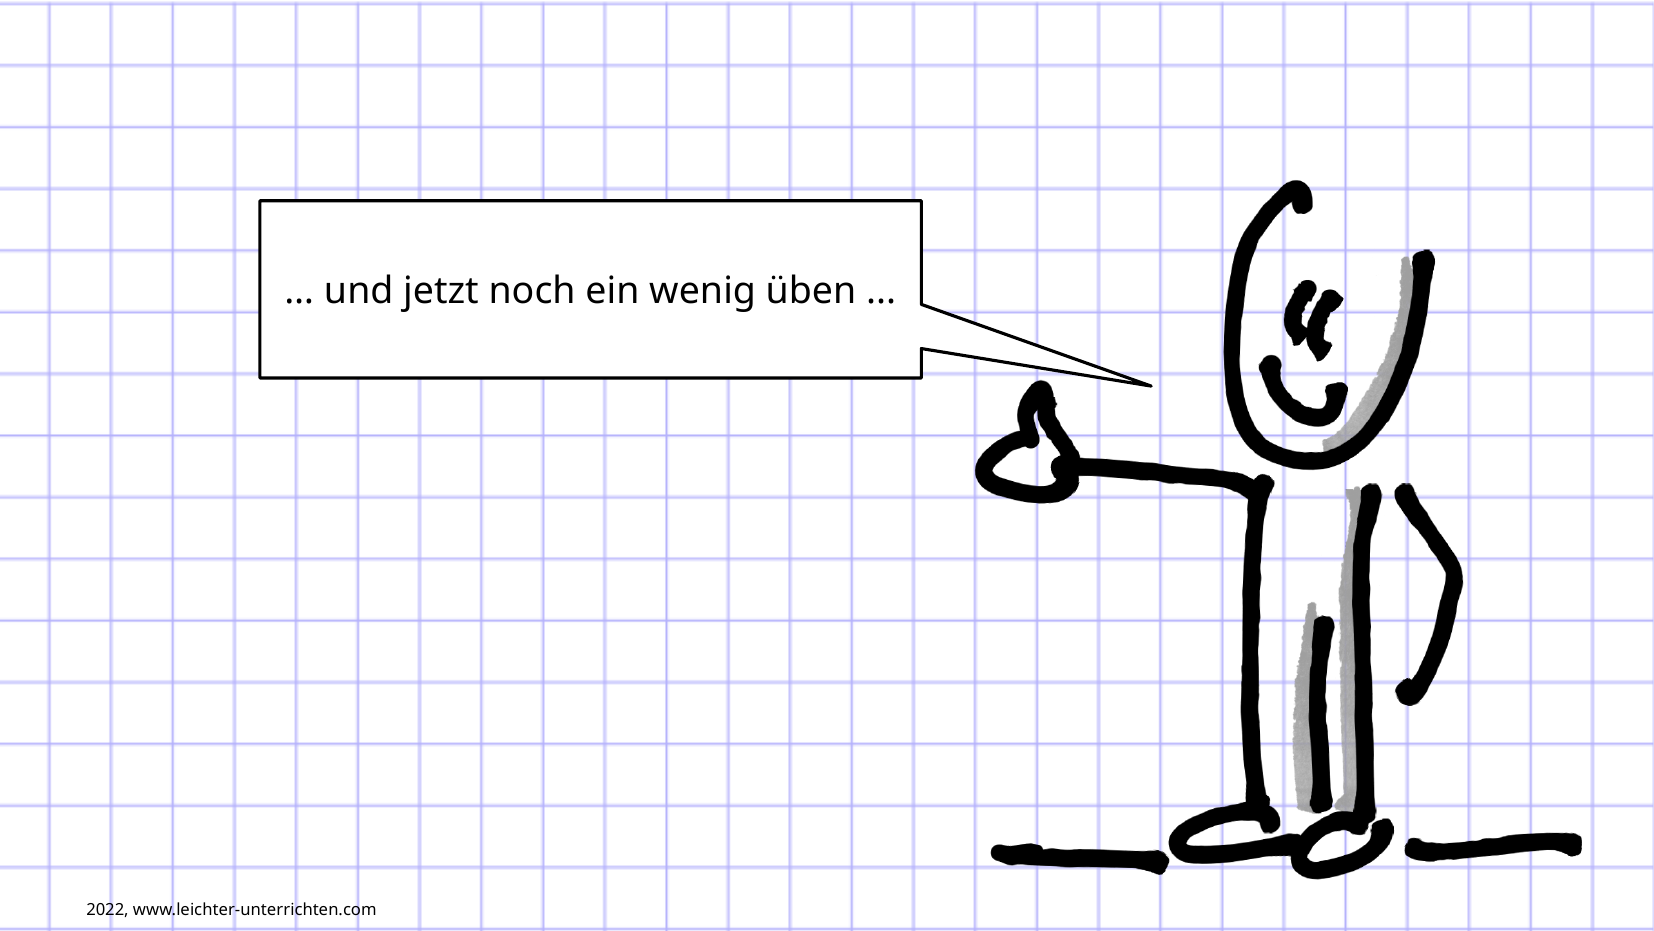

… und jetzt noch ein wenig üben ...